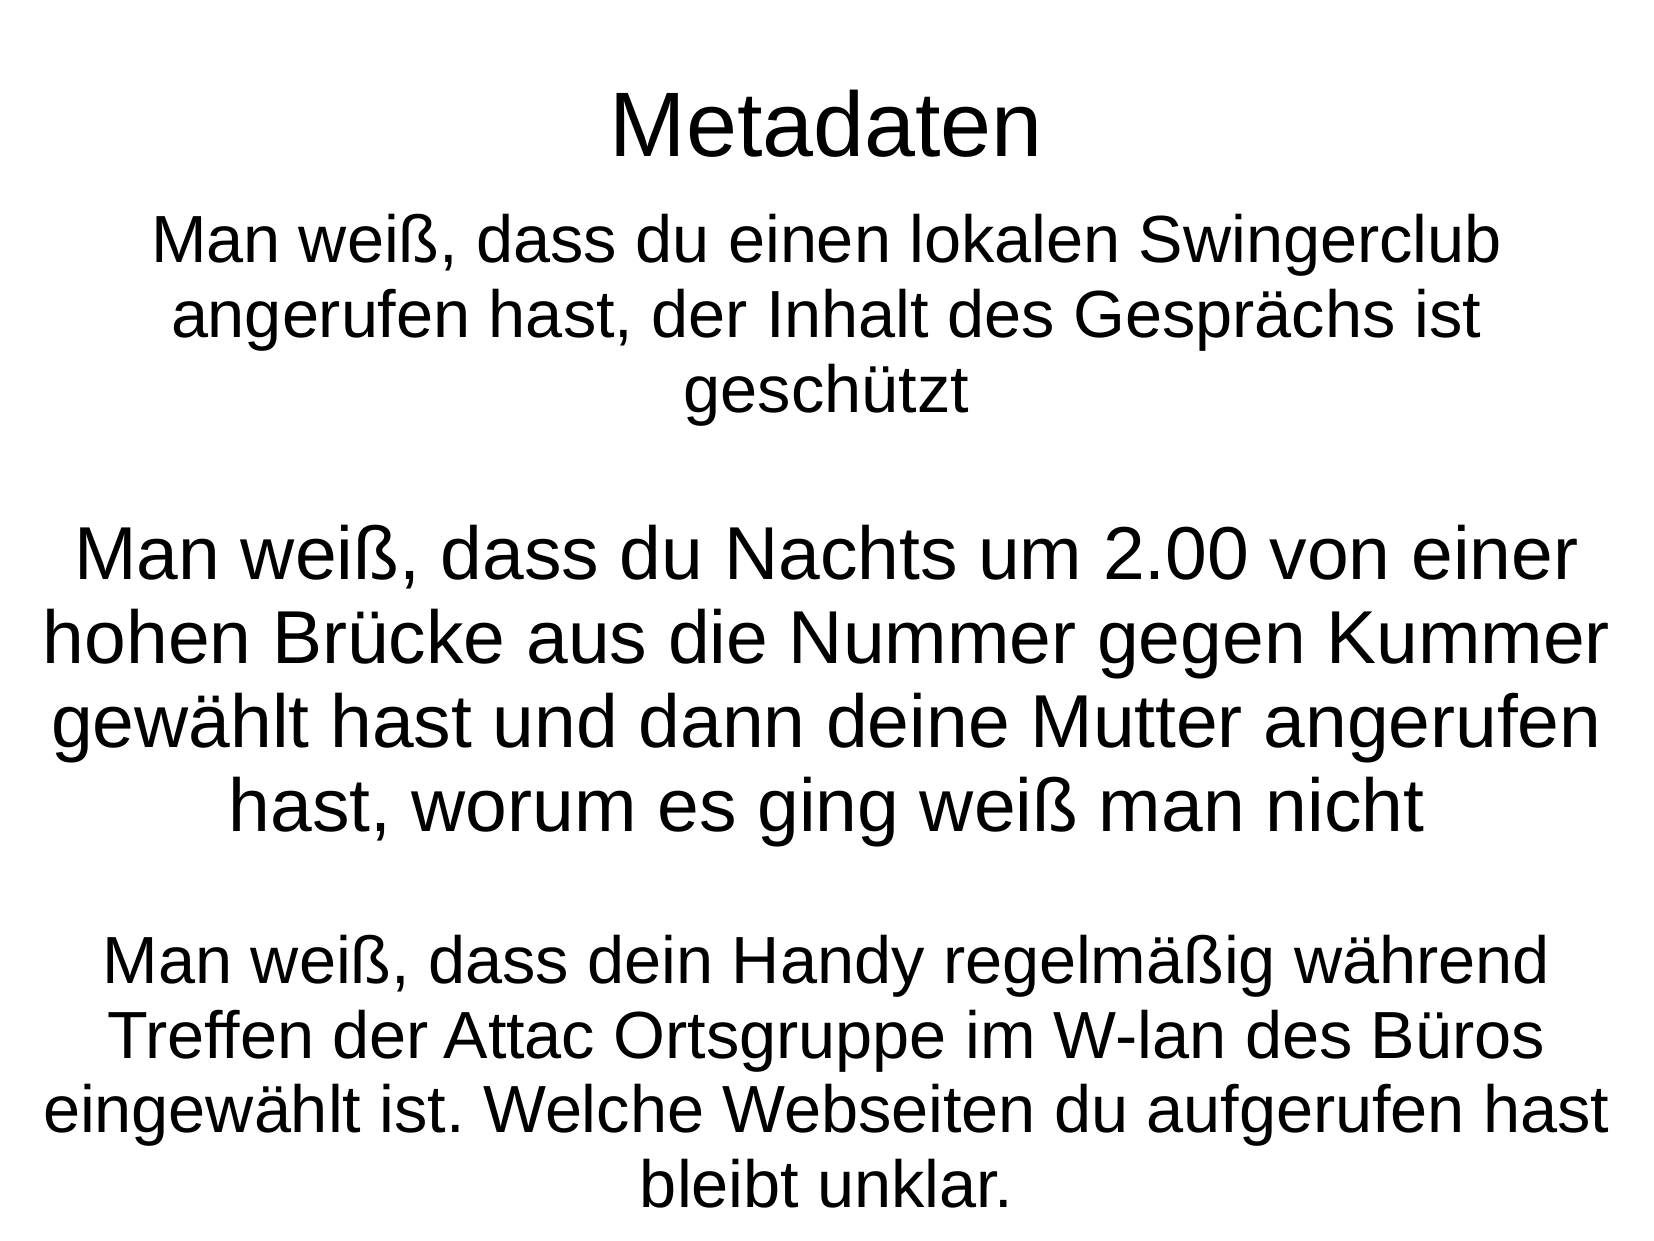

# Metadaten
Man weiß, dass du einen lokalen Swingerclub angerufen hast, der Inhalt des Gesprächs ist geschützt
Man weiß, dass du Nachts um 2.00 von einer hohen Brücke aus die Nummer gegen Kummer gewählt hast und dann deine Mutter angerufen hast, worum es ging weiß man nicht
Man weiß, dass dein Handy regelmäßig während Treffen der Attac Ortsgruppe im W-lan des Büros eingewählt ist. Welche Webseiten du aufgerufen hast bleibt unklar.